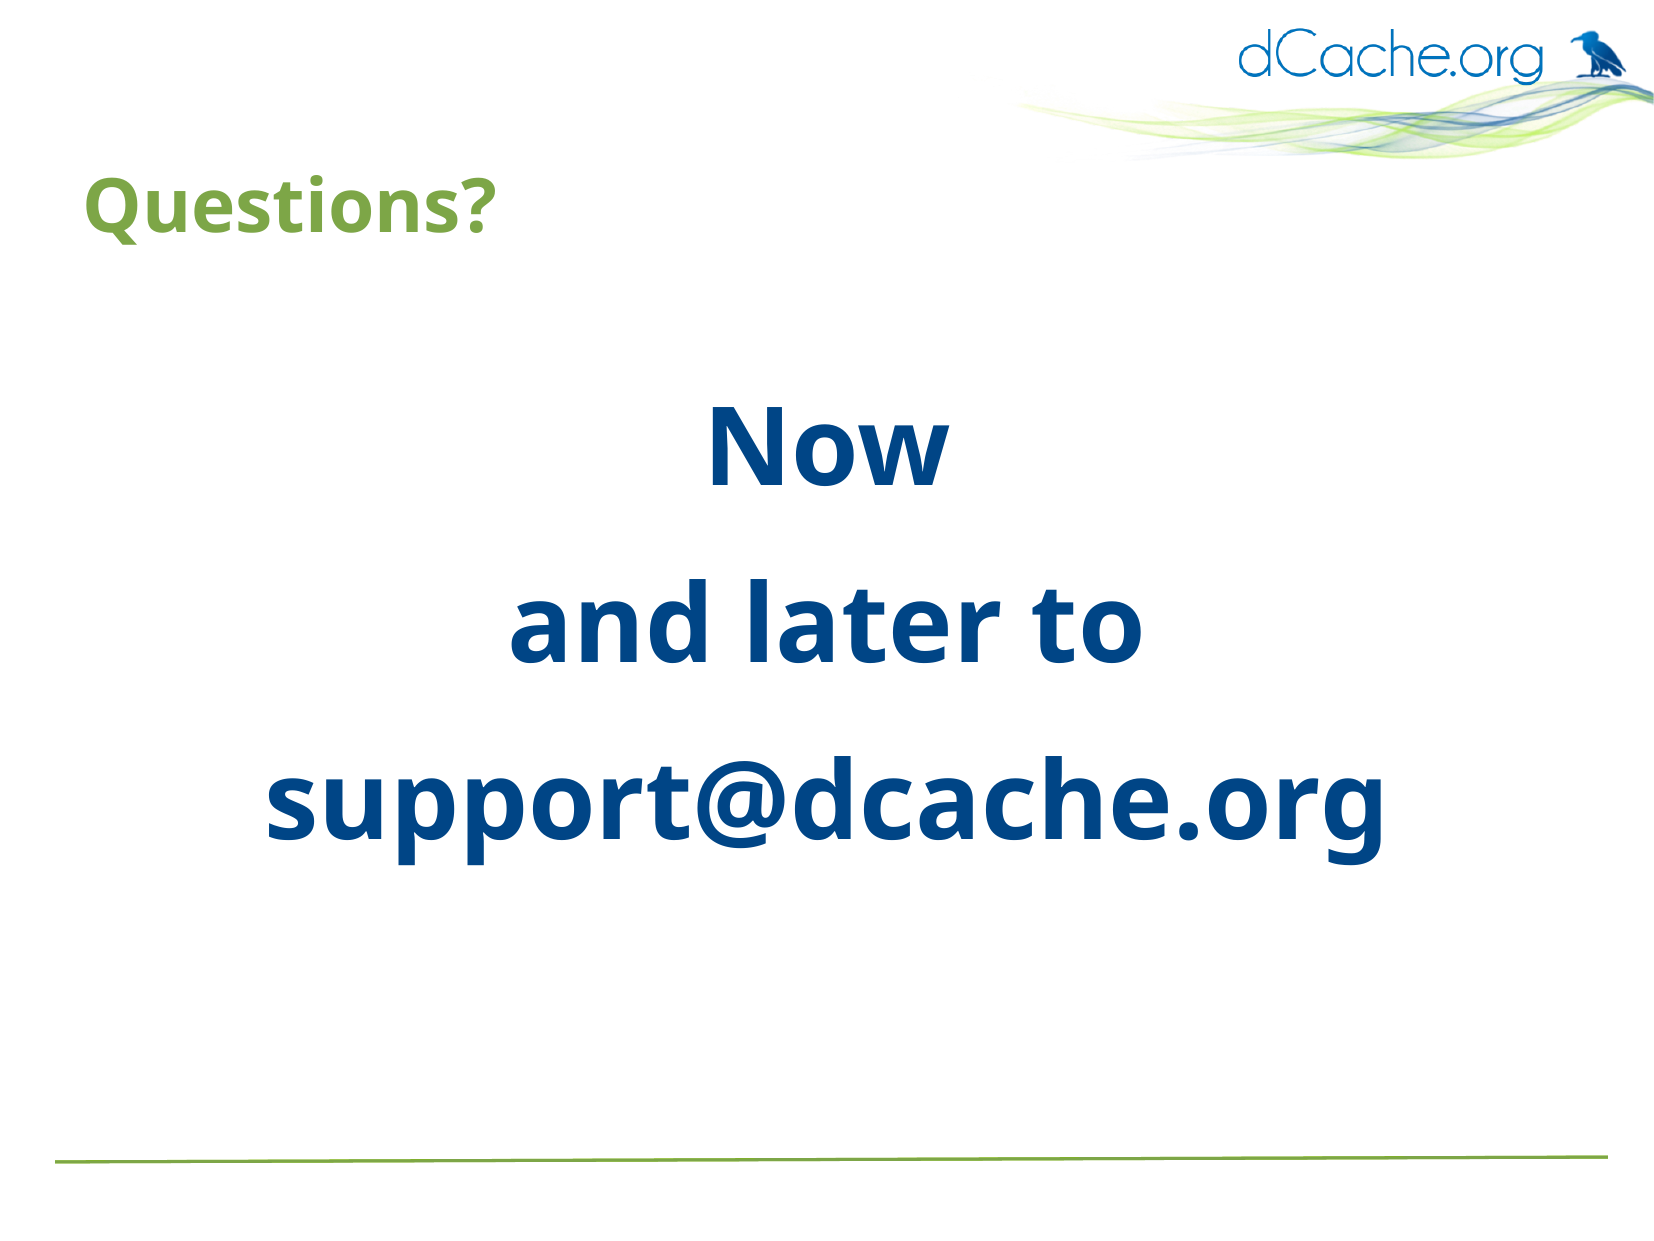

# Questions?
Now
and later to
support@dcache.org